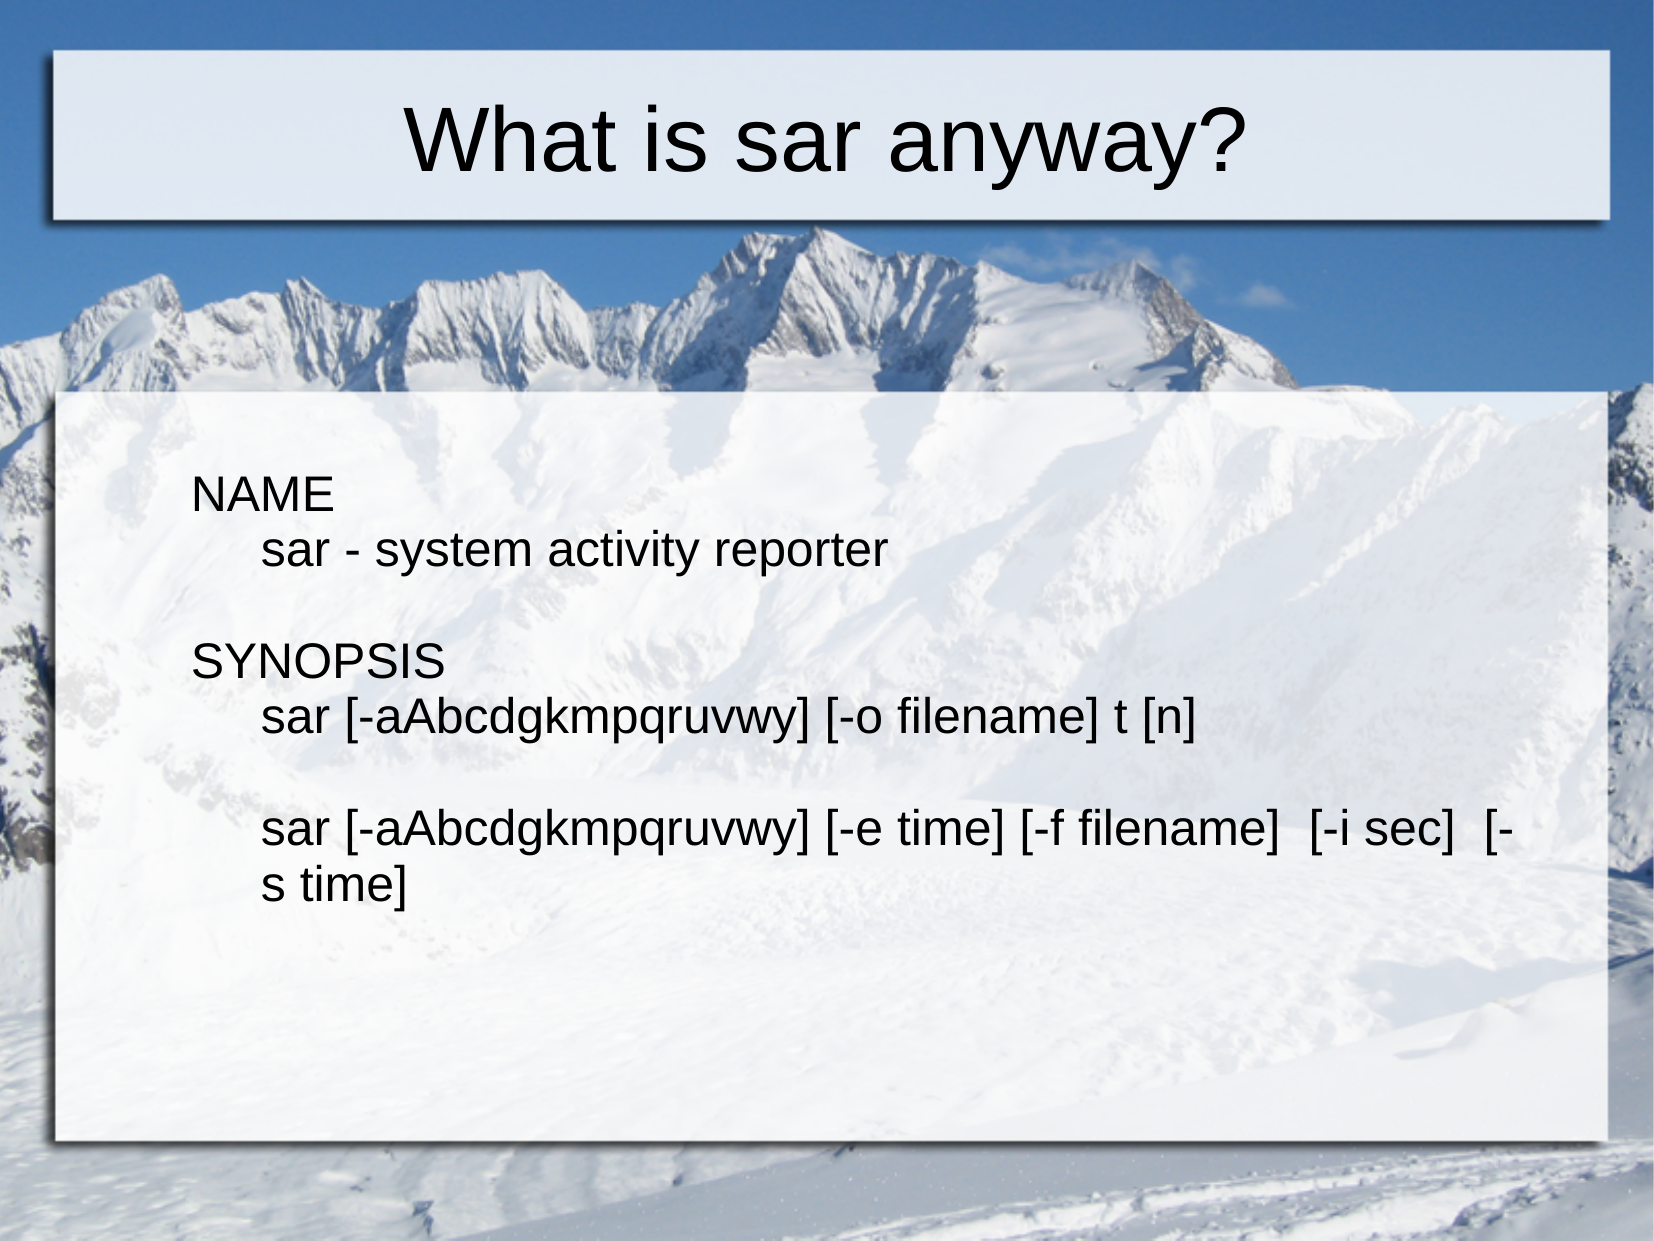

# What is sar anyway?
NAME
 sar - system activity reporter
SYNOPSIS
 sar [-aAbcdgkmpqruvwy] [-o filename] t [n]
 sar [-aAbcdgkmpqruvwy] [-e time] [-f filename] [-i sec] [-
 s time]